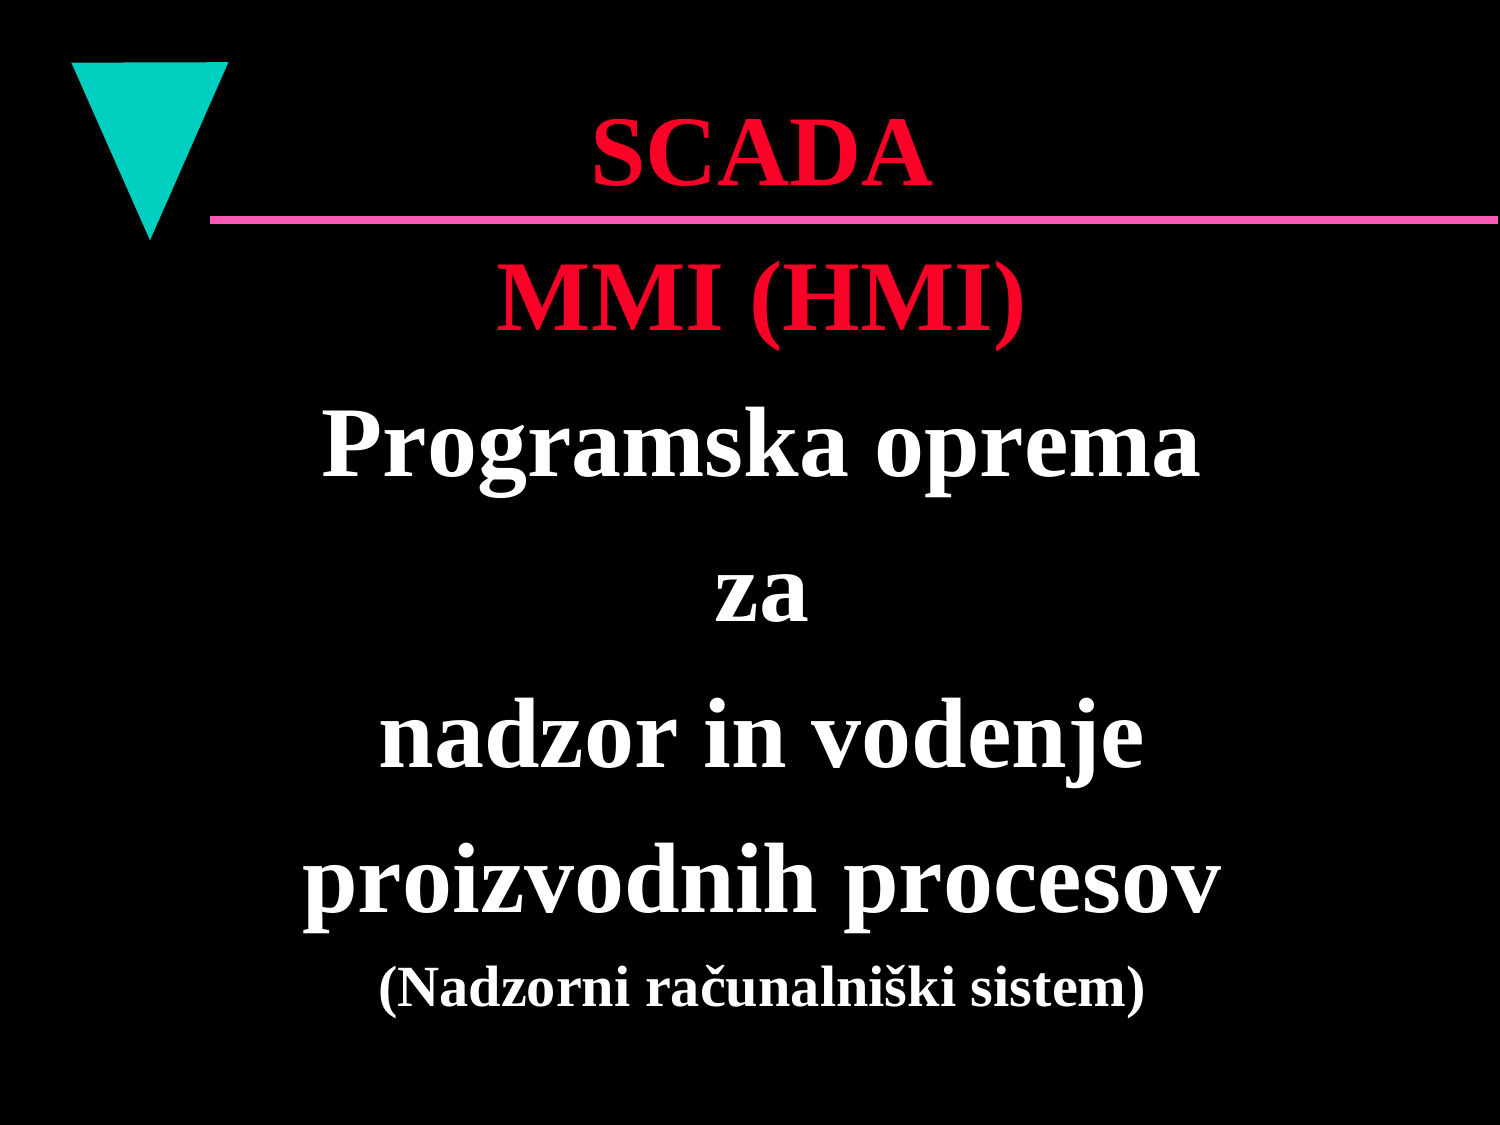

# SCADA
MMI (HMI)
Programska oprema
za
nadzor in vodenje
proizvodnih procesov
(Nadzorni računalniški sistem)
2